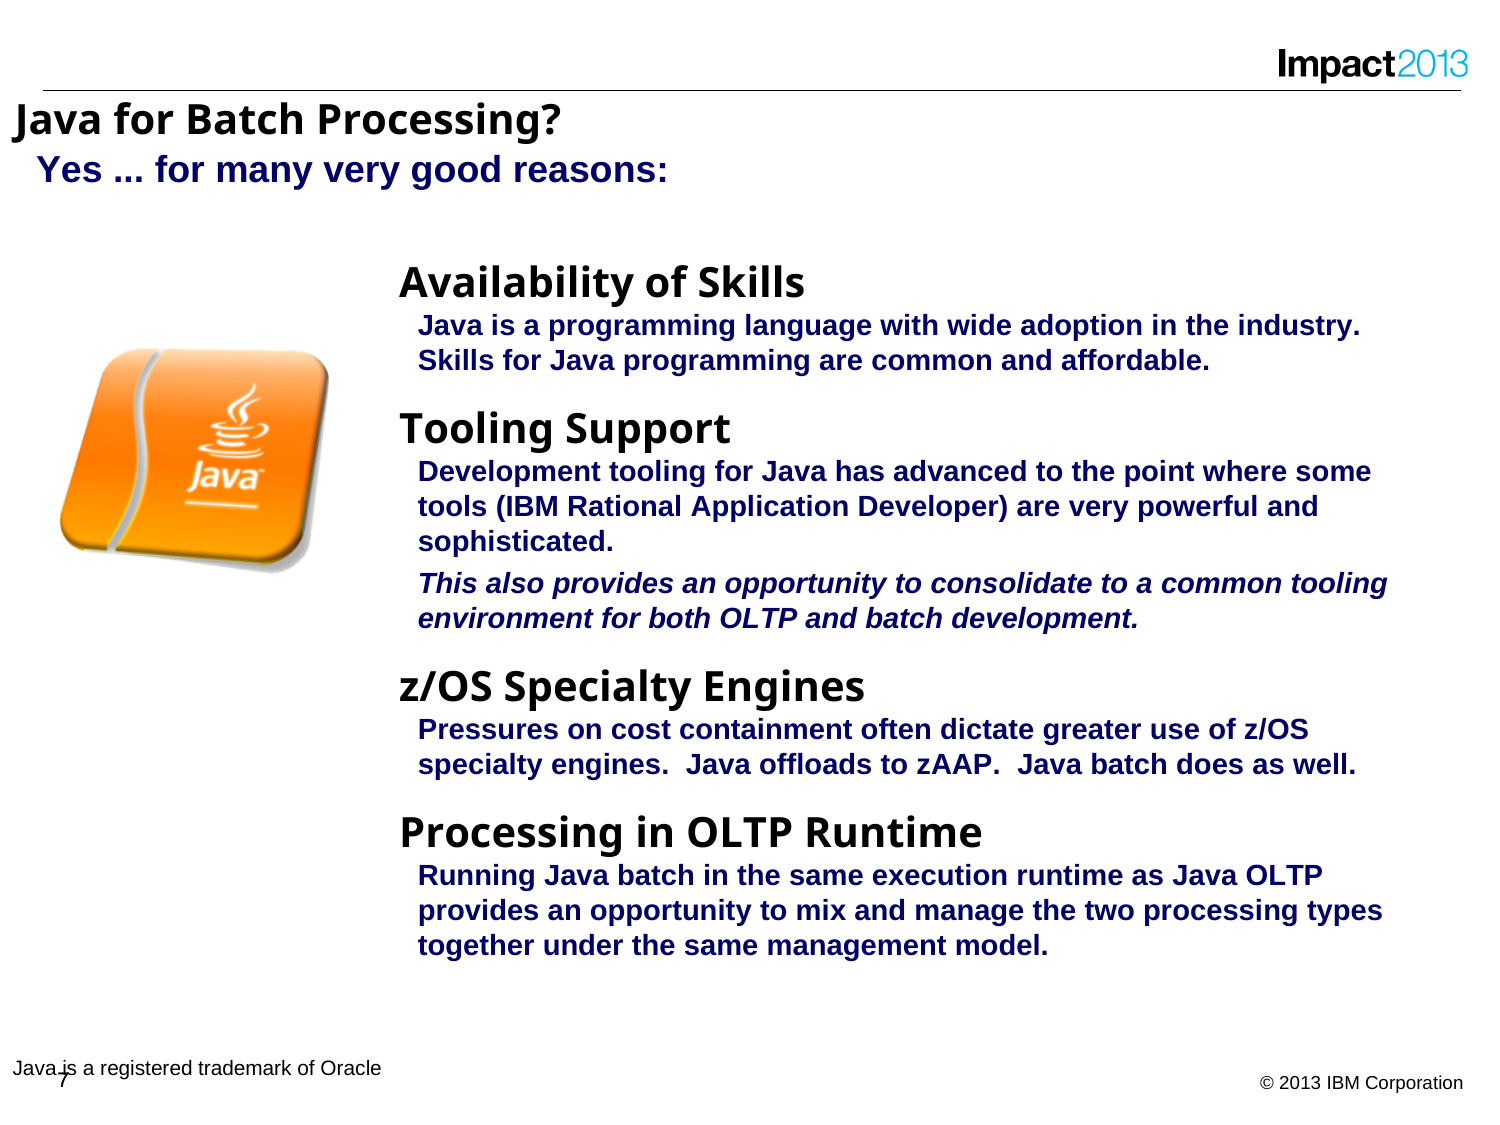

Java for Batch Processing?
Yes ... for many very good reasons:
Availability of Skills
Java is a programming language with wide adoption in the industry. Skills for Java programming are common and affordable.
Tooling Support
Development tooling for Java has advanced to the point where some tools (IBM Rational Application Developer) are very powerful and sophisticated.
This also provides an opportunity to consolidate to a common tooling environment for both OLTP and batch development.
z/OS Specialty Engines
Pressures on cost containment often dictate greater use of z/OS specialty engines. Java offloads to zAAP. Java batch does as well.
Processing in OLTP Runtime
Running Java batch in the same execution runtime as Java OLTP provides an opportunity to mix and manage the two processing types together under the same management model.
Java is a registered trademark of Oracle